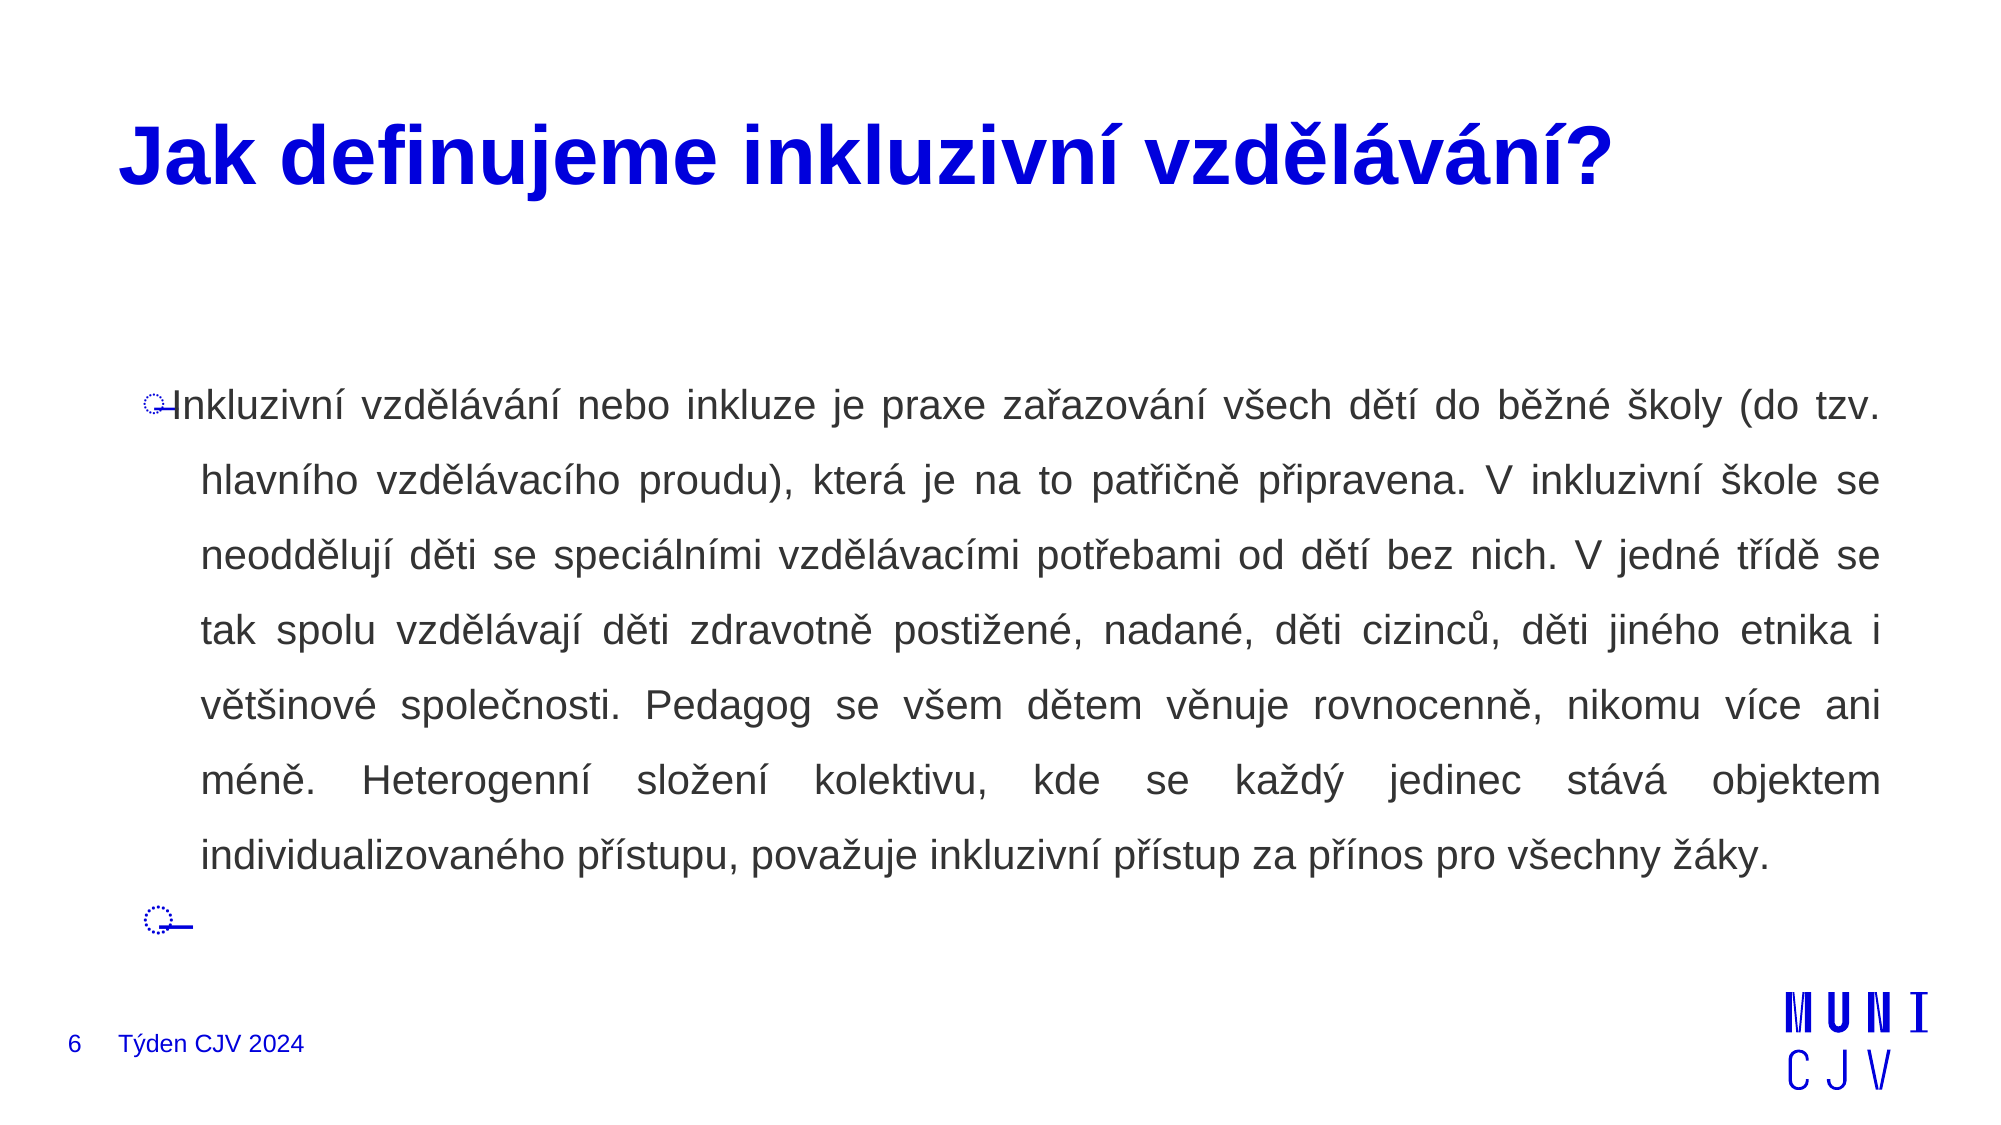

# Jak definujeme inkluzivní vzdělávání?
Inkluzivní vzdělávání nebo inkluze je praxe zařazování všech dětí do běžné školy (do tzv. hlavního vzdělávacího proudu), která je na to patřičně připravena. V inkluzivní škole se neoddělují děti se speciálními vzdělávacími potřebami od dětí bez nich. V jedné třídě se tak spolu vzdělávají děti zdravotně postižené, nadané, děti cizinců, děti jiného etnika i většinové společnosti. Pedagog se všem dětem věnuje rovnocenně, nikomu více ani méně. Heterogenní složení kolektivu, kde se každý jedinec stává objektem individualizovaného přístupu, považuje inkluzivní přístup za přínos pro všechny žáky.
Týden CJV 2024